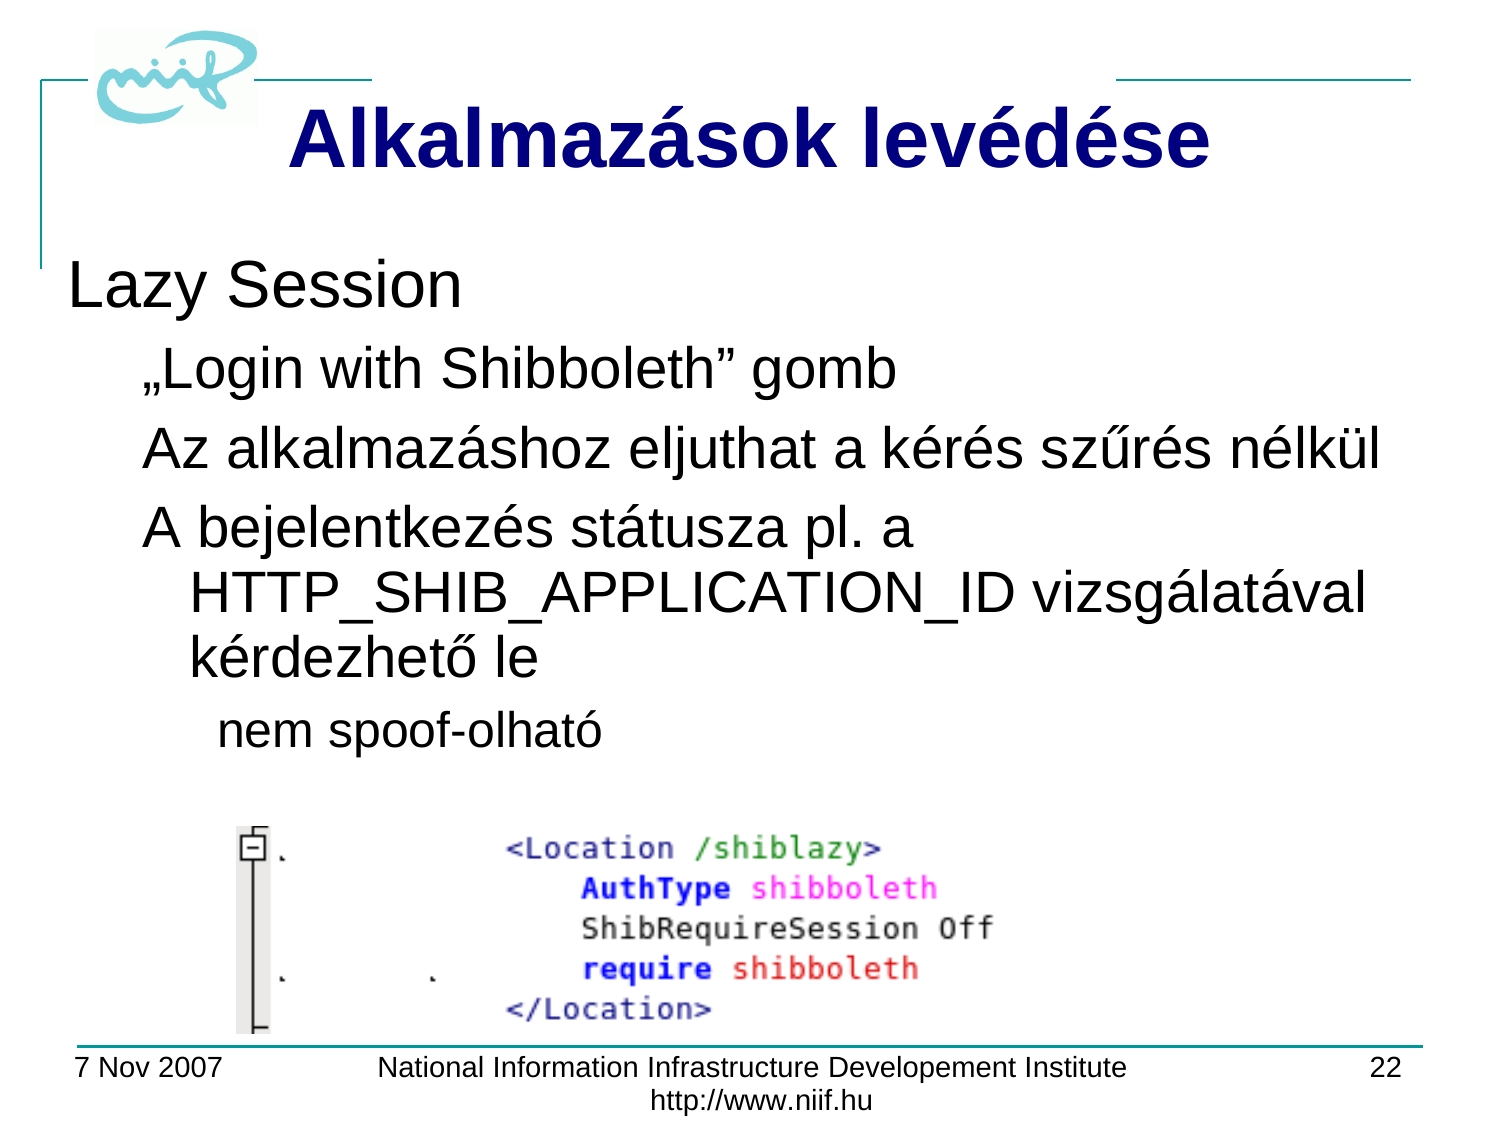

# Alkalmazások levédése
Lazy Session
„Login with Shibboleth” gomb
Az alkalmazáshoz eljuthat a kérés szűrés nélkül
A bejelentkezés státusza pl. a HTTP_SHIB_APPLICATION_ID vizsgálatával kérdezhető le
nem spoof-olható